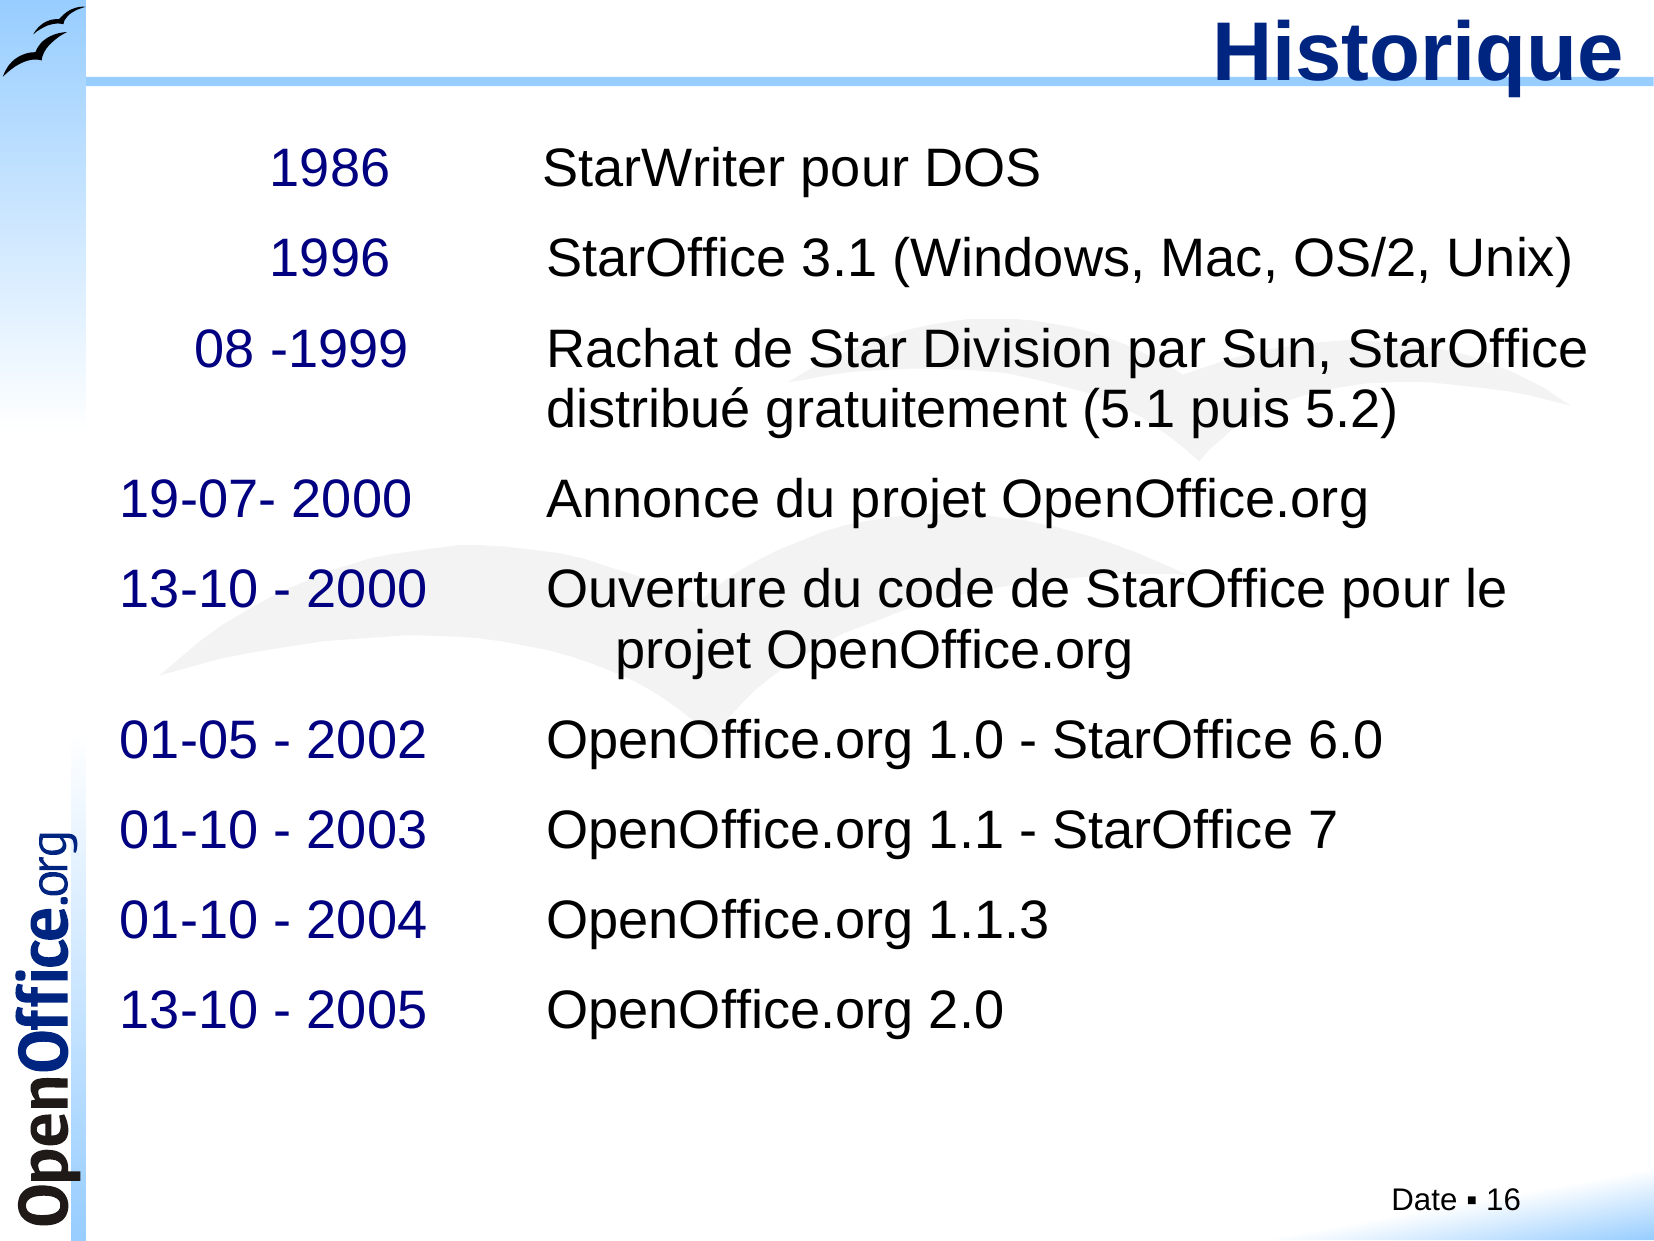

# Historique
 1986 		StarWriter pour DOS
 1996 	StarOffice 3.1 (Windows, Mac, OS/2, Unix)
 08 -1999 	Rachat de Star Division par Sun, StarOffice 	distribué gratuitement (5.1 puis 5.2)
19-07- 2000 	Annonce du projet OpenOffice.org
13-10 - 2000 	Ouverture du code de StarOffice pour le			projet OpenOffice.org
01-05 - 2002 	OpenOffice.org 1.0 - StarOffice 6.0
01-10 - 2003	OpenOffice.org 1.1 - StarOffice 7
01-10 - 2004	OpenOffice.org 1.1.3
13-10 - 2005	OpenOffice.org 2.0